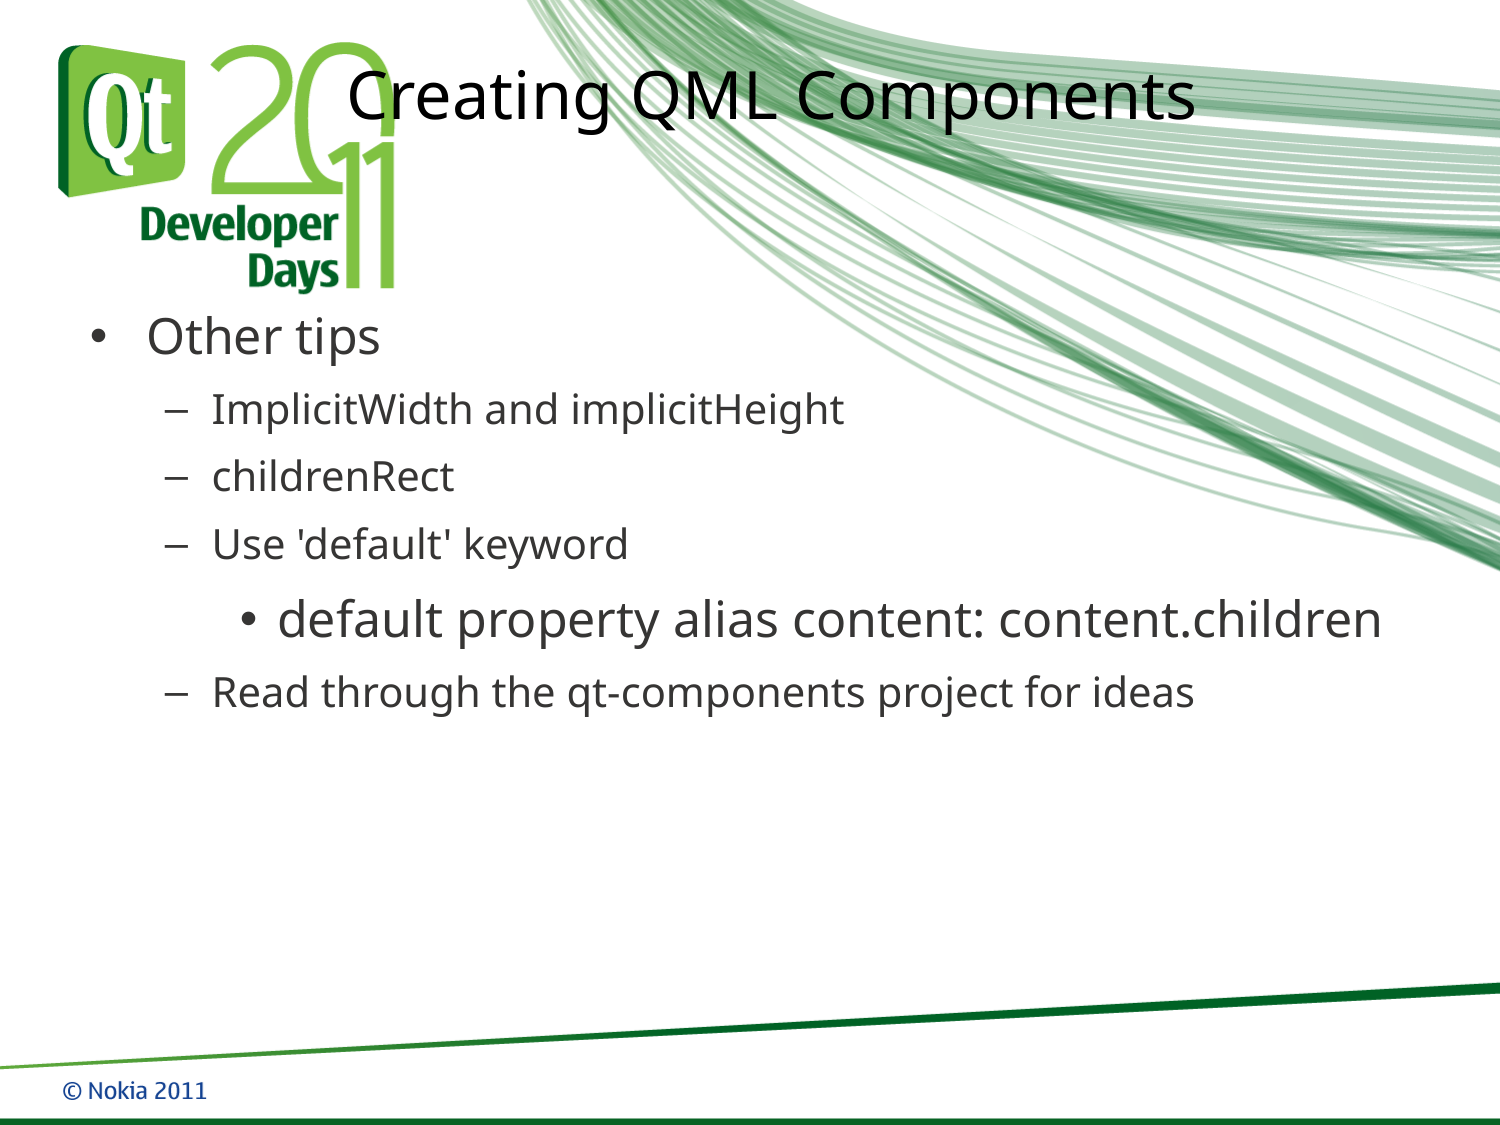

# Creating QML Components
Other tips
ImplicitWidth and implicitHeight
childrenRect
Use 'default' keyword
default property alias content: content.children
Read through the qt-components project for ideas